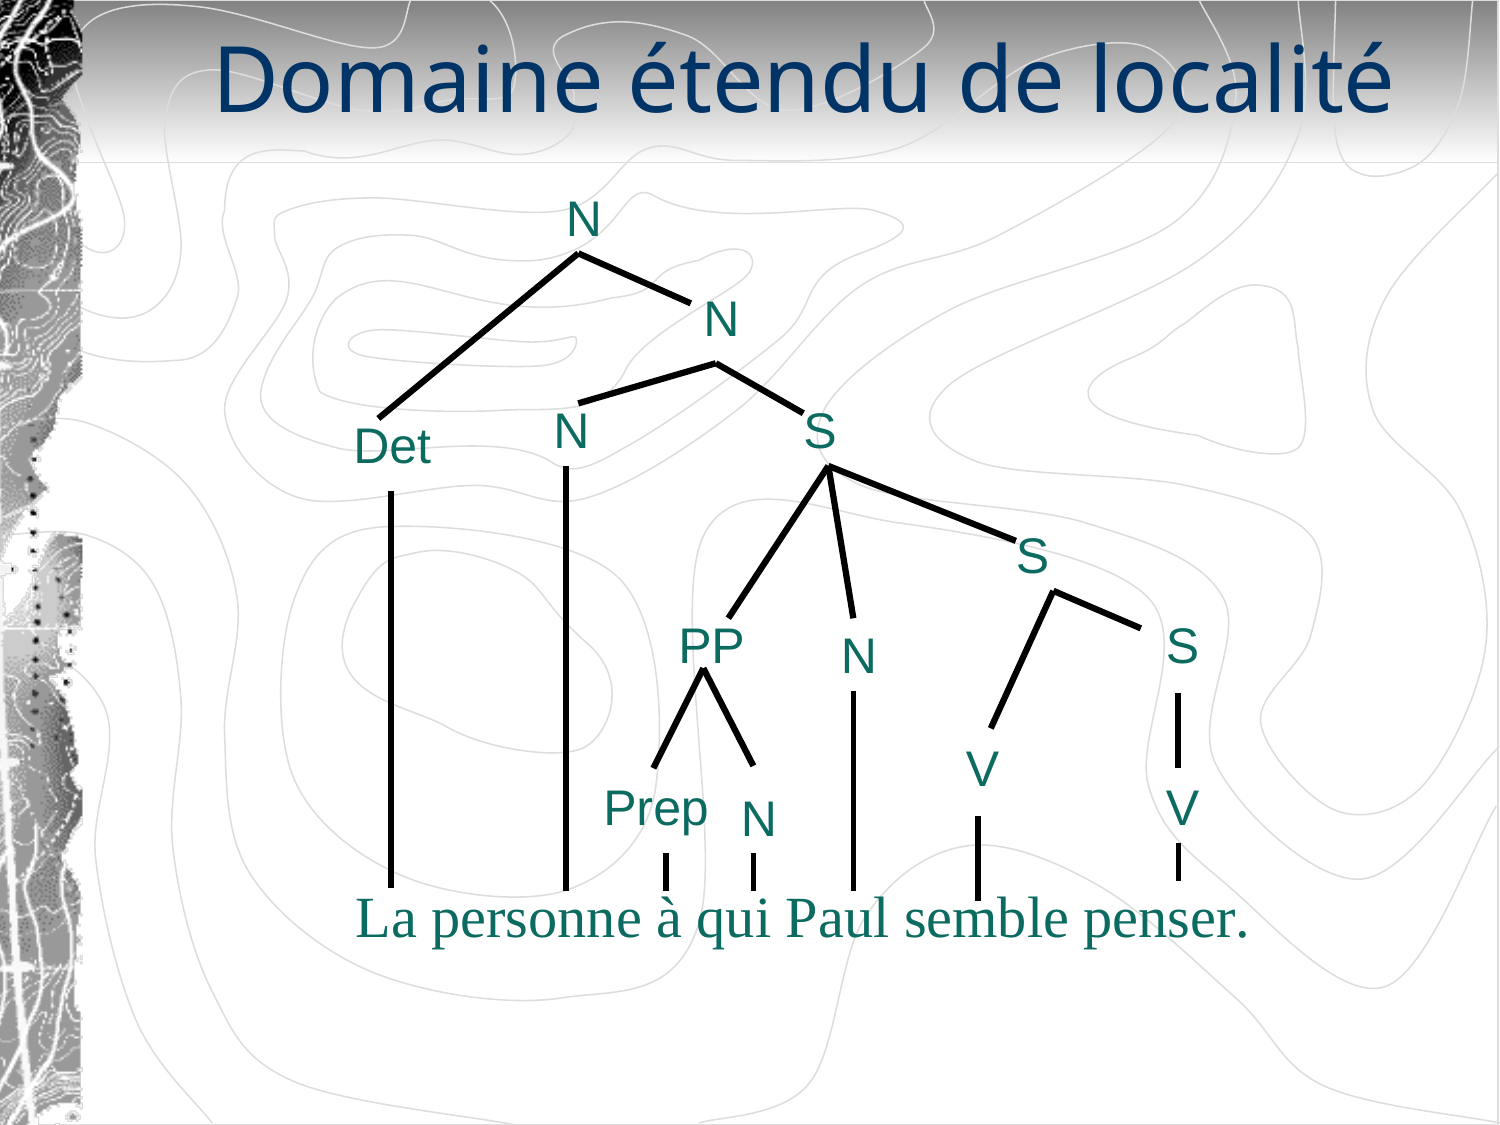

# Domaine étendu de localité
N
N
N
S
Det
S
PP
S
N
V
Prep
V
N
La personne à qui Paul semble penser.